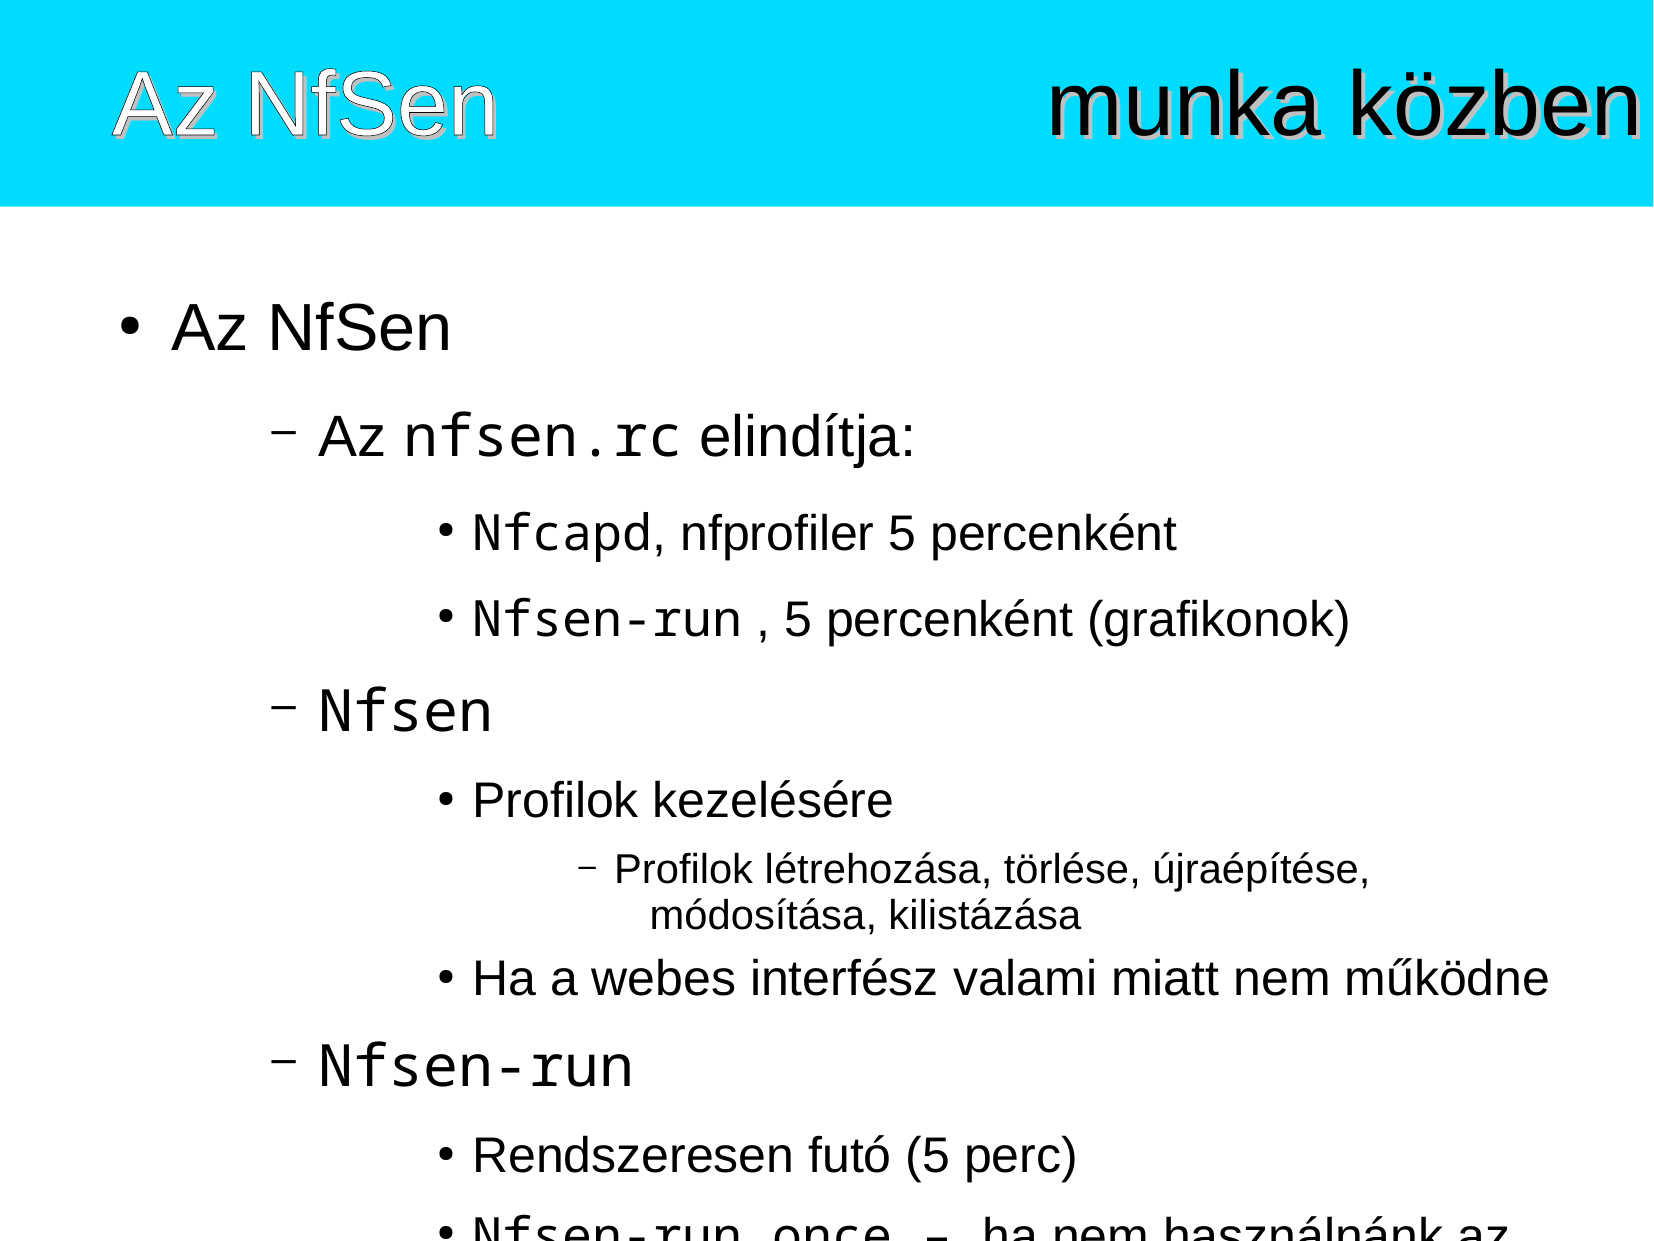

Az NfSen	munka közben
# Az NfSen
Az nfsen.rc elindítja:
Nfcapd, nfprofiler 5 percenként
Nfsen-run , 5 percenként (grafikonok)
Nfsen
Profilok kezelésére
Profilok létrehozása, törlése, újraépítése, módosítása, kilistázása
Ha a webes interfész valami miatt nem működne
Nfsen-run
Rendszeresen futó (5 perc)
Nfsen-run once – ha nem használnánk az nfsen.rc -t